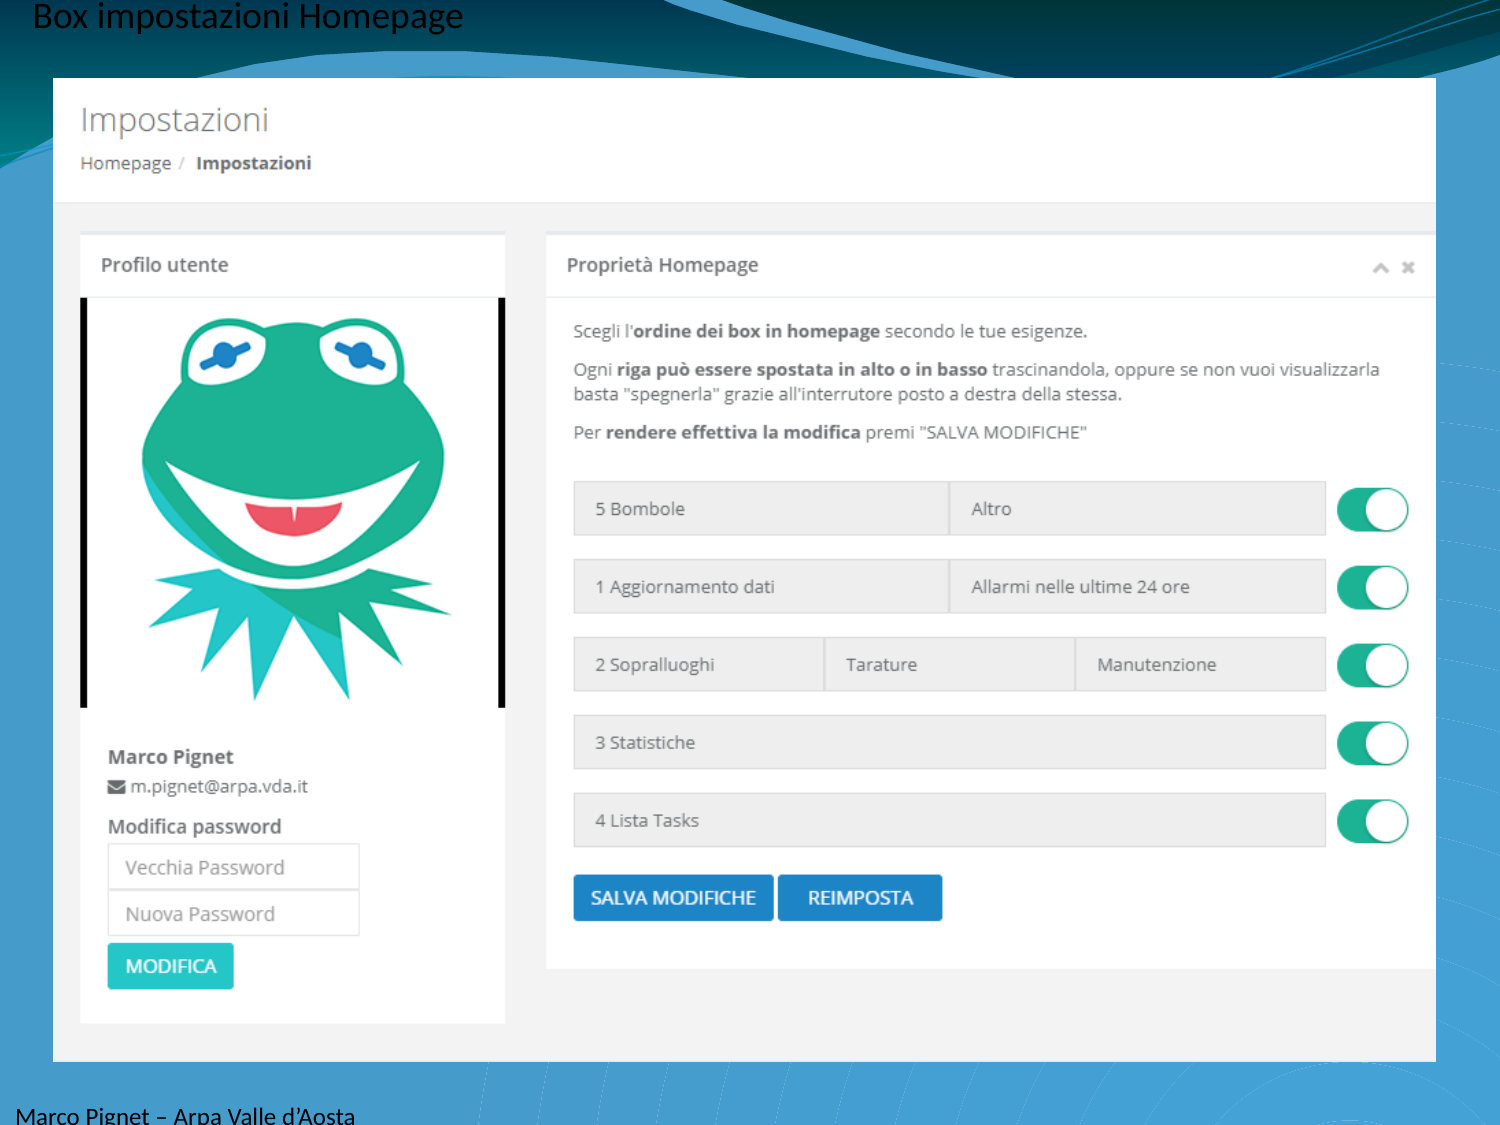

Box impostazioni Homepage
Marco Pignet – Arpa Valle d’Aosta